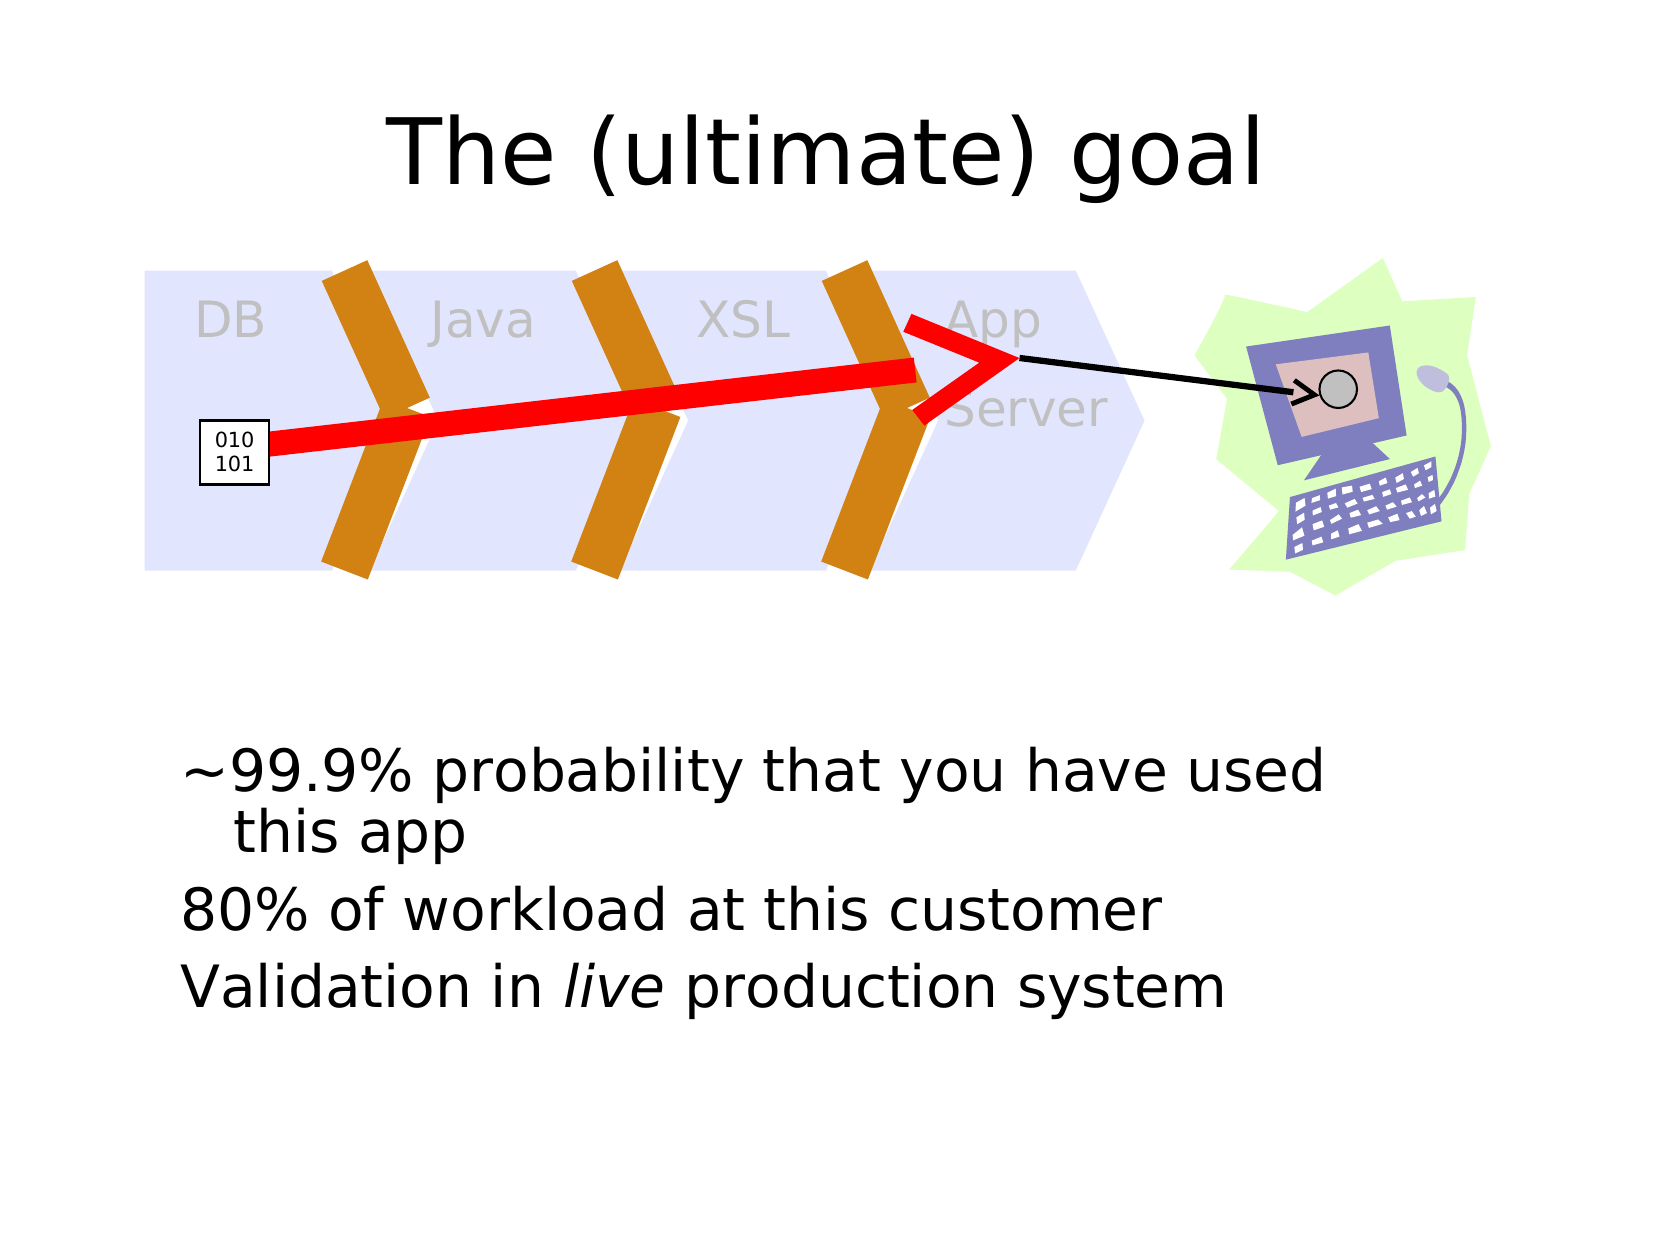

# The (ultimate) goal
DB
Java
XSL
App
Server
010
101
~99.9% probability that you have used this app
80% of workload at this customer
Validation in live production system